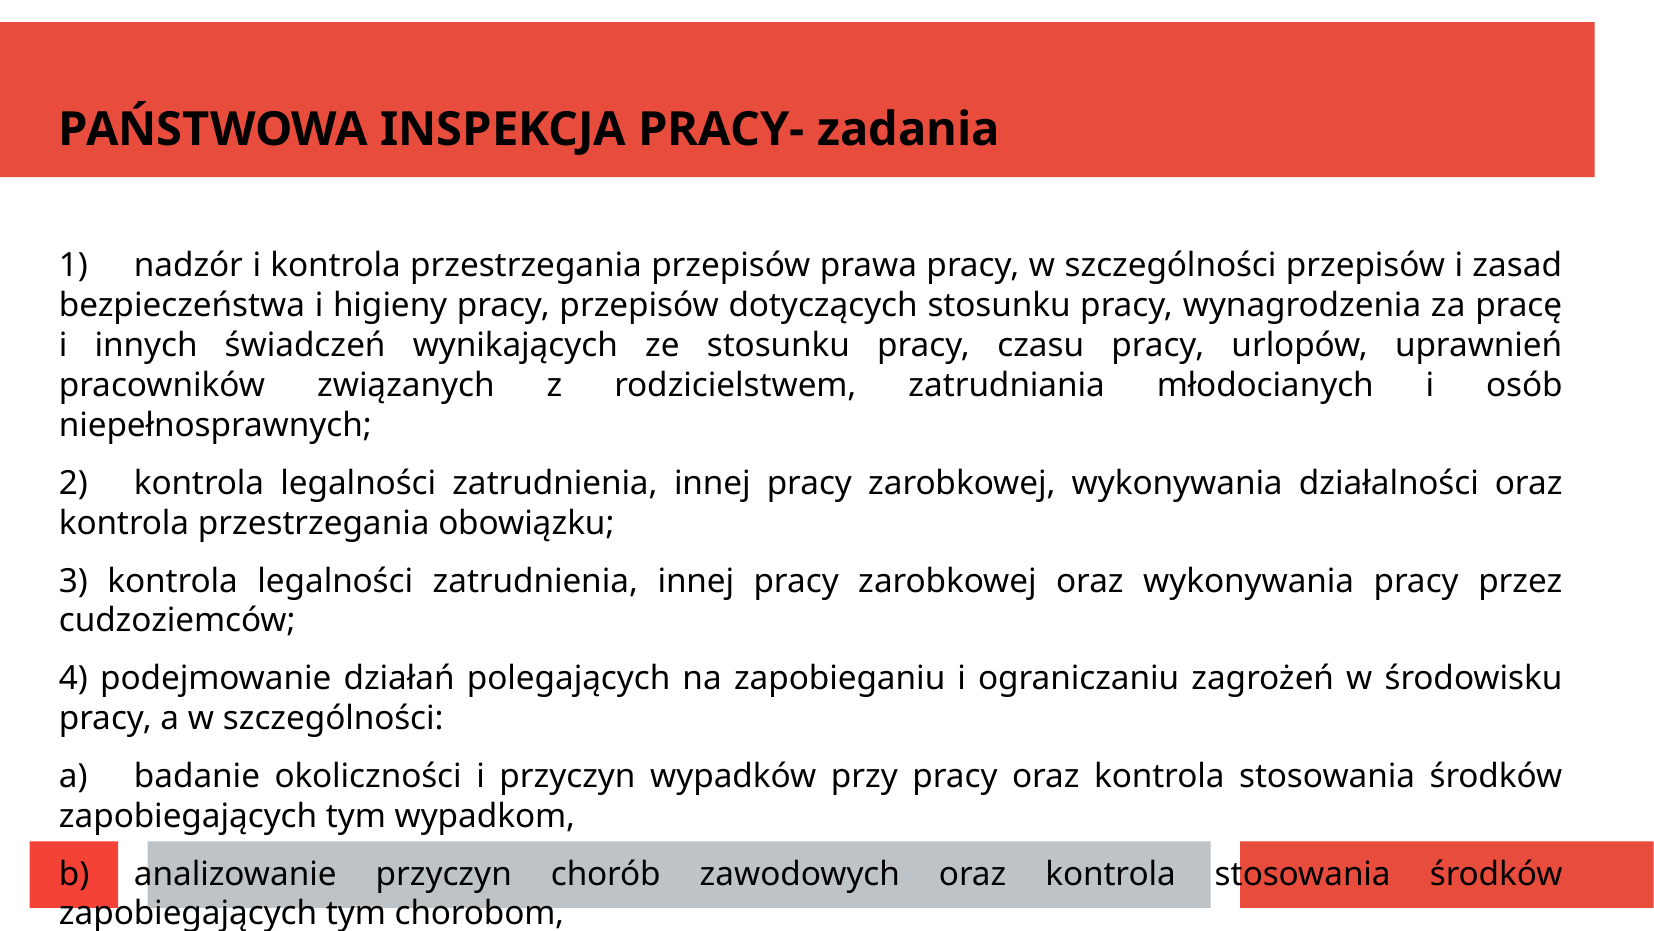

# PAŃSTWOWA INSPEKCJA PRACY- zadania
1)	nadzór i kontrola przestrzegania przepisów prawa pracy, w szczególności przepisów i zasad bezpieczeństwa i higieny pracy, przepisów dotyczących stosunku pracy, wynagrodzenia za pracę i innych świadczeń wynikających ze stosunku pracy, czasu pracy, urlopów, uprawnień pracowników związanych z rodzicielstwem, zatrudniania młodocianych i osób niepełnosprawnych;
2)	kontrola legalności zatrudnienia, innej pracy zarobkowej, wykonywania działalności oraz kontrola przestrzegania obowiązku;
3) kontrola legalności zatrudnienia, innej pracy zarobkowej oraz wykonywania pracy przez cudzoziemców;
4) podejmowanie działań polegających na zapobieganiu i ograniczaniu zagrożeń w środowisku pracy, a w szczególności:
a)	badanie okoliczności i przyczyn wypadków przy pracy oraz kontrola stosowania środków zapobiegających tym wypadkom,
b)	analizowanie przyczyn chorób zawodowych oraz kontrola stosowania środków zapobiegających tym chorobom,